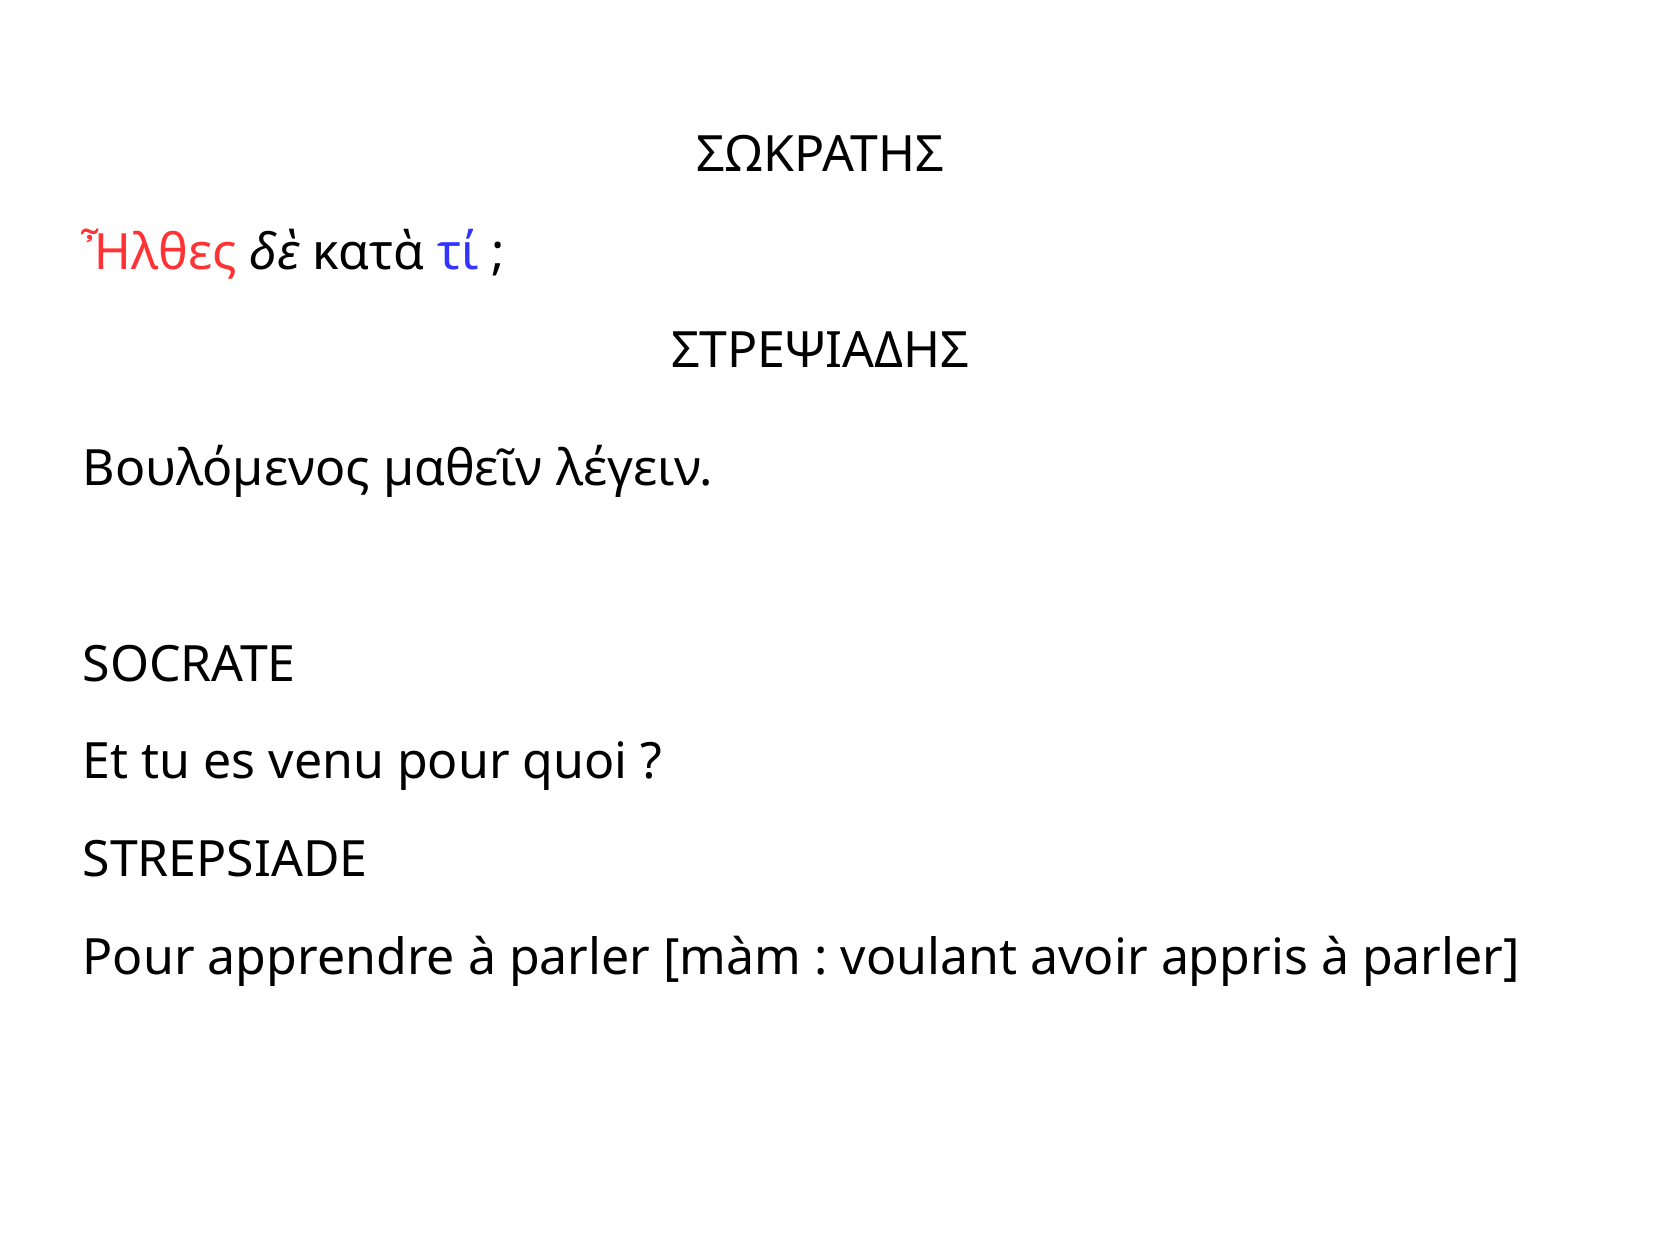

# ΣΩΚΡΑΤΗΣ
Ἦλθες δὲ κατὰ τί ;
ΣΤΡΕΨΙΑΔΗΣ
Βουλόμενος μαθεῖν λέγειν.
SOCRATE
Et tu es venu pour quoi ?
STREPSIADE
Pour apprendre à parler [màm : voulant avoir appris à parler]